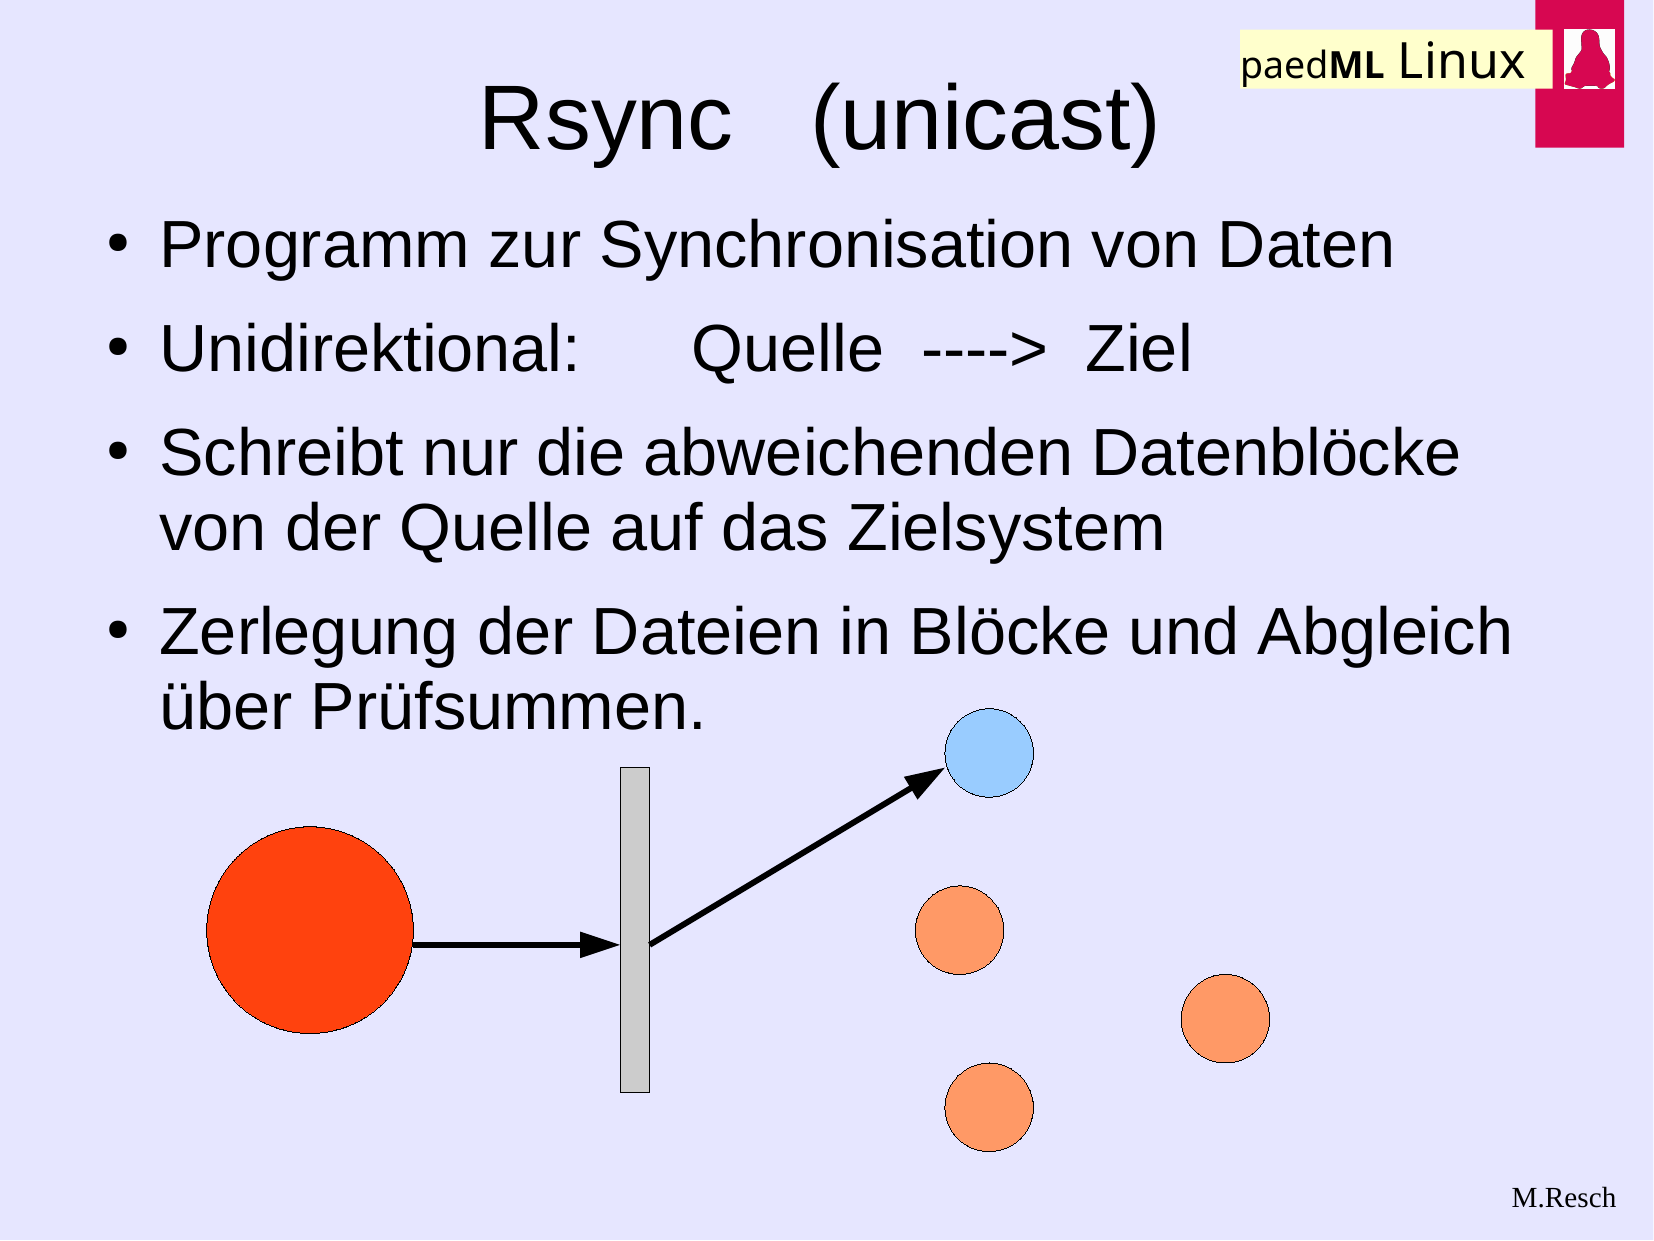

# Rsync (unicast)
Programm zur Synchronisation von Daten
Unidirektional: Quelle ----> Ziel
Schreibt nur die abweichenden Datenblöcke von der Quelle auf das Zielsystem
Zerlegung der Dateien in Blöcke und Abgleich über Prüfsummen.
M.Resch